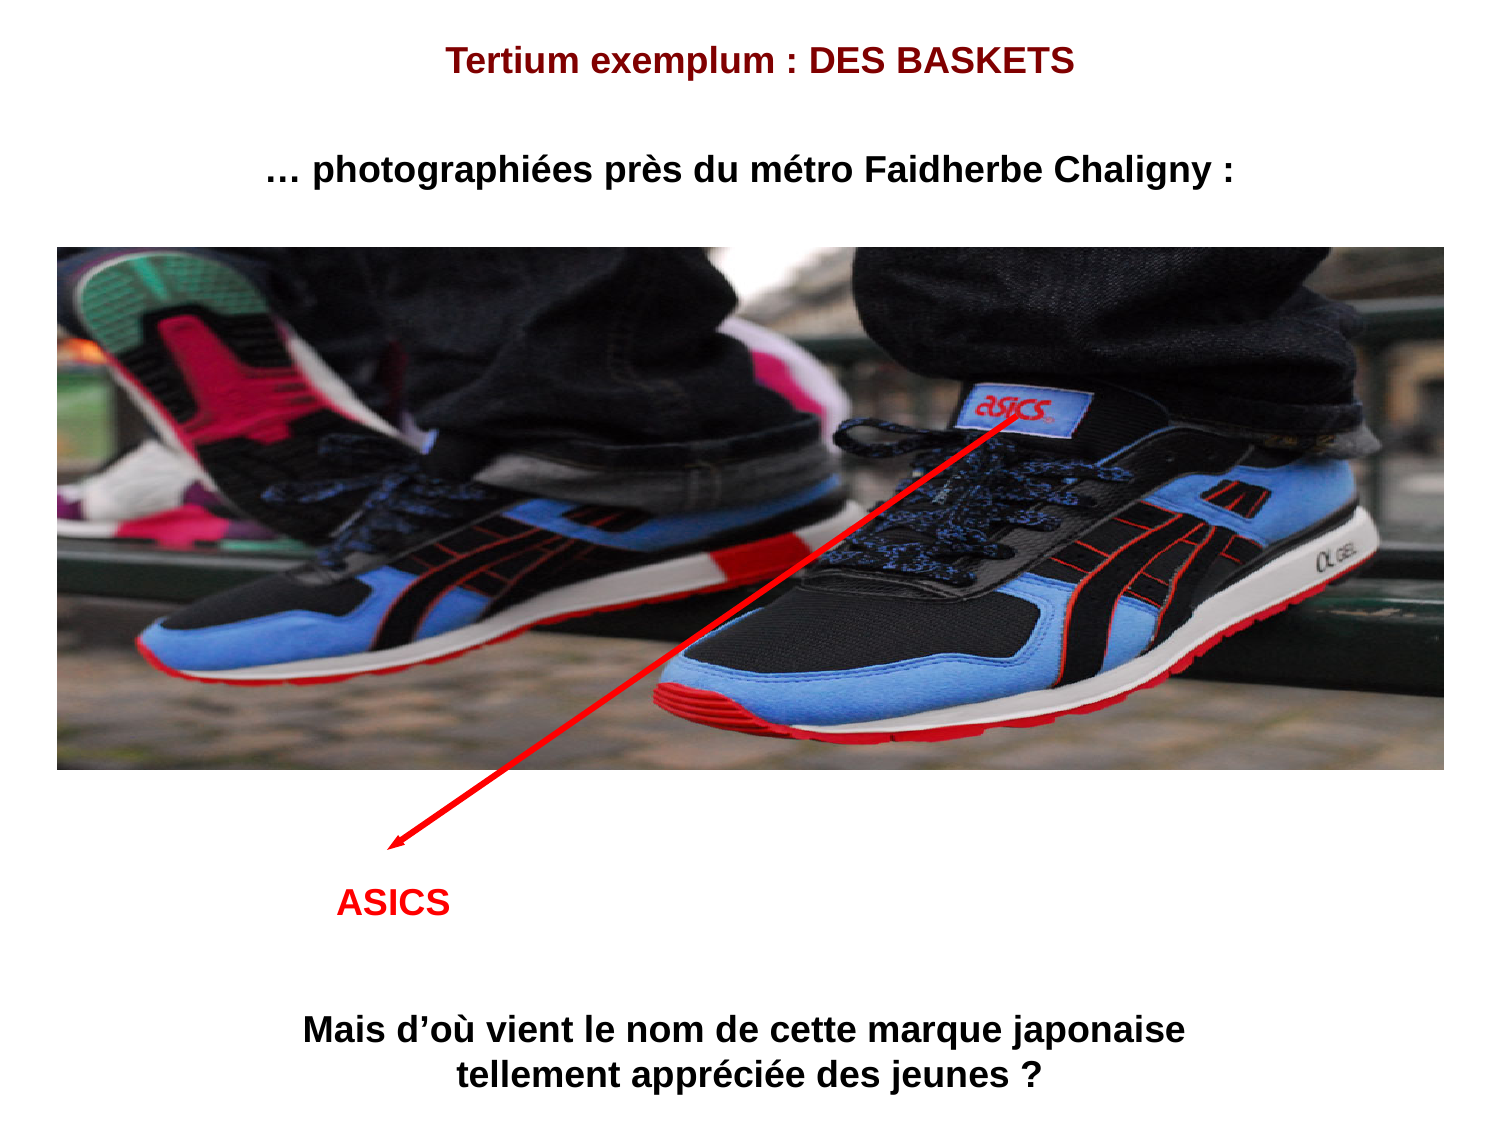

Tertium exemplum : DES BASKETS
… photographiées près du métro Faidherbe Chaligny :
ASICS
Mais d’où vient le nom de cette marque japonaise
tellement appréciée des jeunes ?